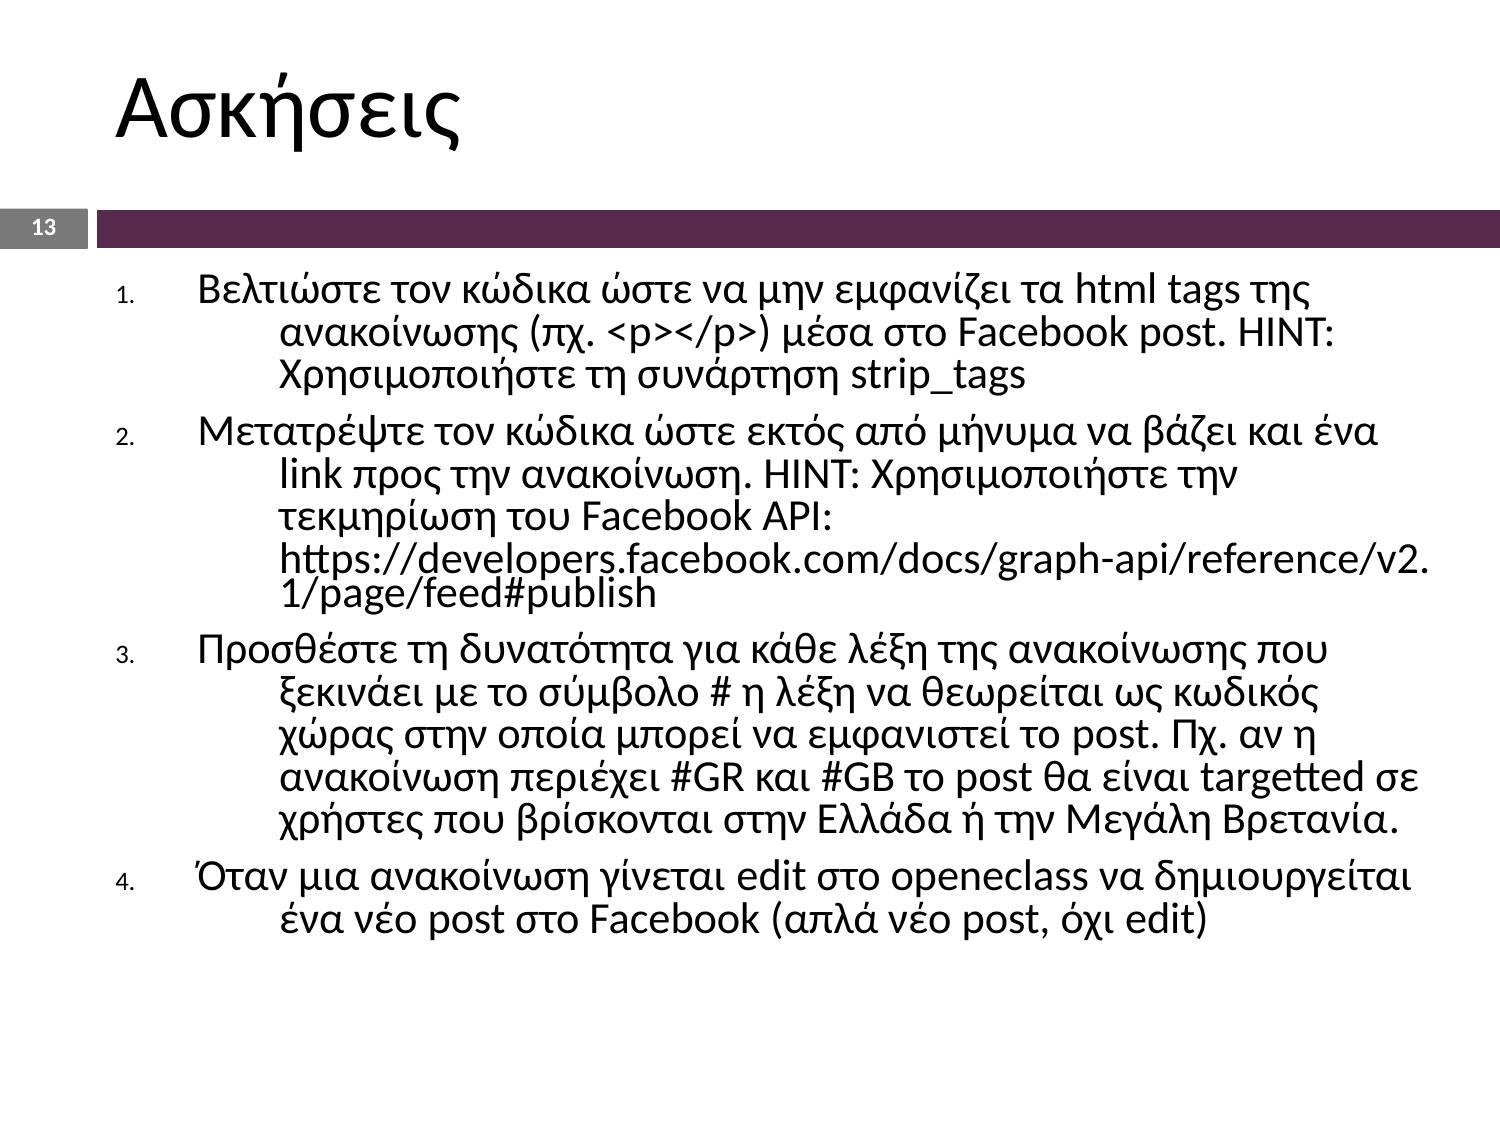

# Ασκήσεις
Βελτιώστε τον κώδικα ώστε να μην εμφανίζει τα html tags της ανακοίνωσης (πχ. <p></p>) μέσα στο Facebook post. HINT: Χρησιμοποιήστε τη συνάρτηση strip_tags
Μετατρέψτε τον κώδικα ώστε εκτός από μήνυμα να βάζει και ένα link προς την ανακοίνωση. HINT: Χρησιμοποιήστε την τεκμηρίωση του Facebook API: https://developers.facebook.com/docs/graph-api/reference/v2.1/page/feed#publish
Προσθέστε τη δυνατότητα για κάθε λέξη της ανακοίνωσης που ξεκινάει με το σύμβολο # η λέξη να θεωρείται ως κωδικός χώρας στην οποία μπορεί να εμφανιστεί το post. Πχ. αν η ανακοίνωση περιέχει #GR και #GB το post θα είναι targetted σε χρήστες που βρίσκονται στην Ελλάδα ή την Μεγάλη Βρετανία.
Όταν μια ανακοίνωση γίνεται edit στο openeclass να δημιουργείται ένα νέο post στο Facebook (απλά νέο post, όχι edit)